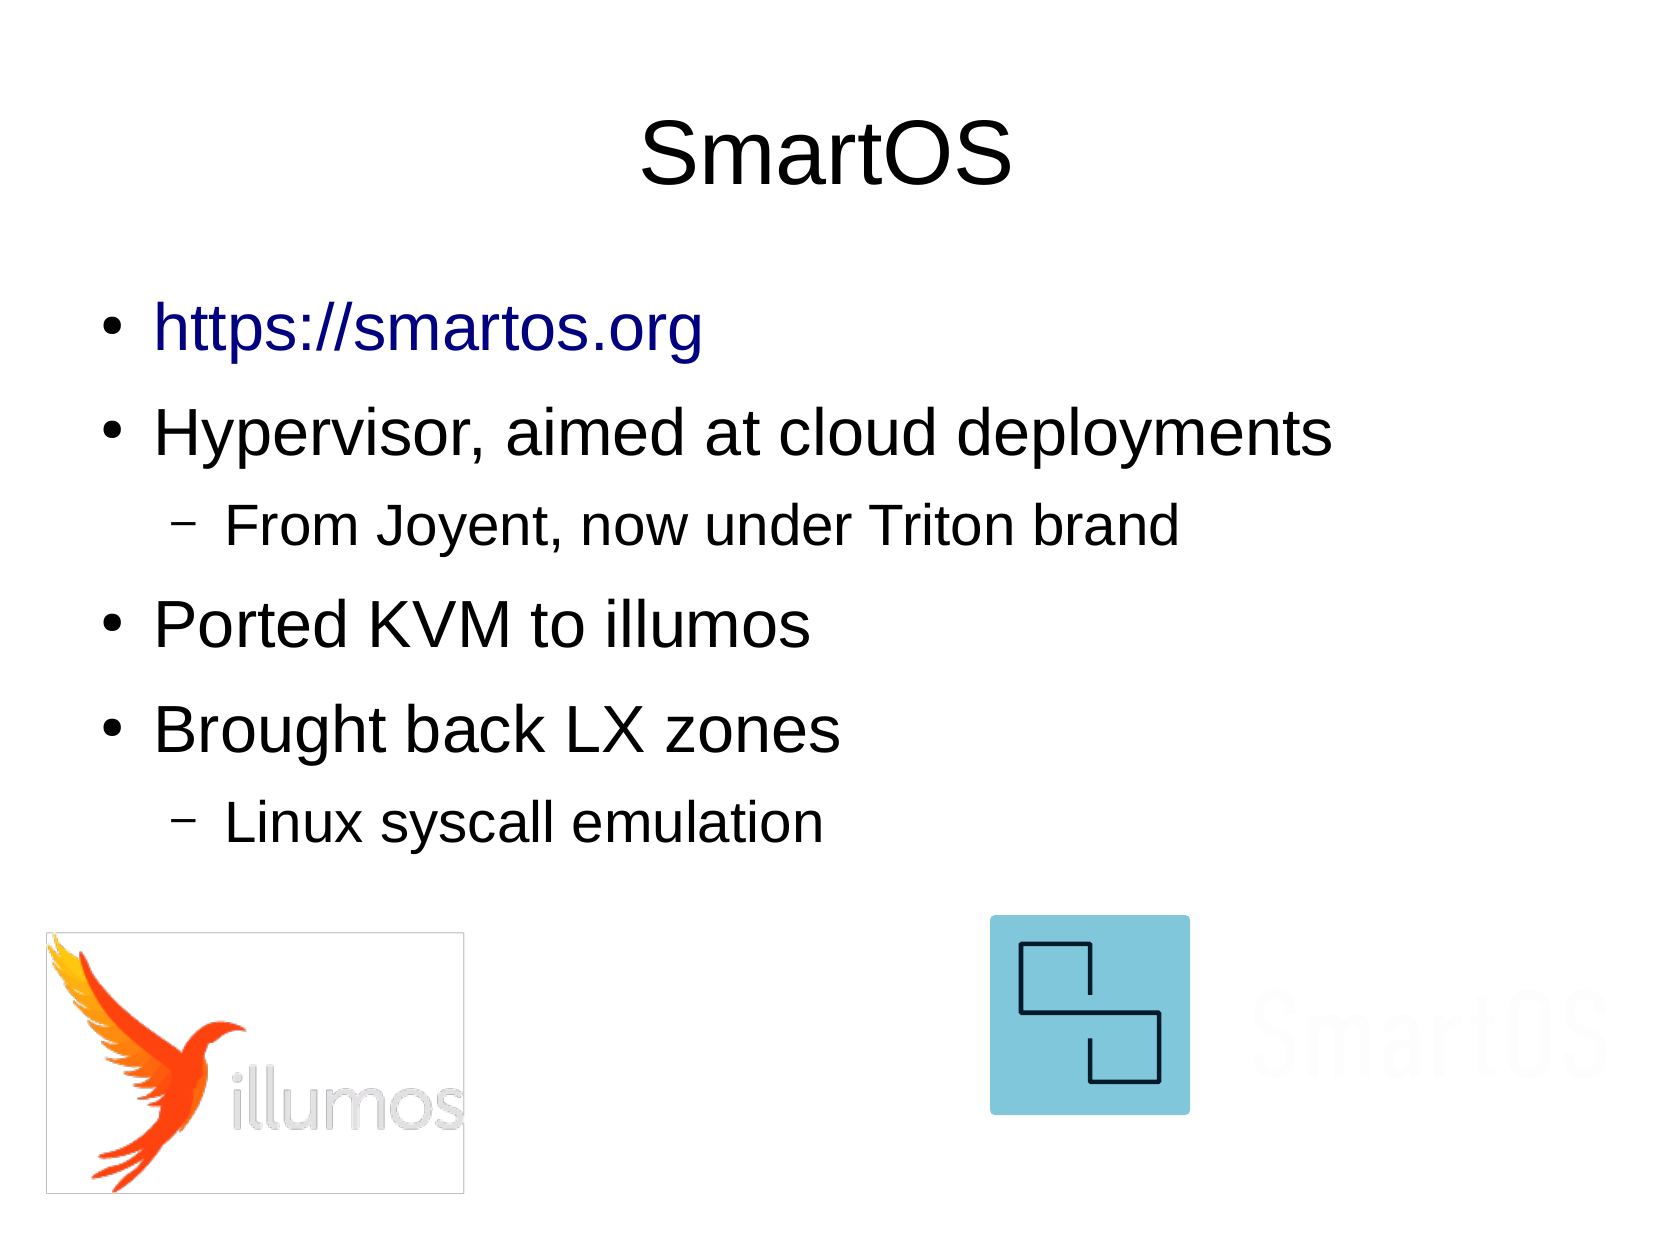

# SmartOS
https://smartos.org
Hypervisor, aimed at cloud deployments
From Joyent, now under Triton brand
Ported KVM to illumos
Brought back LX zones
Linux syscall emulation